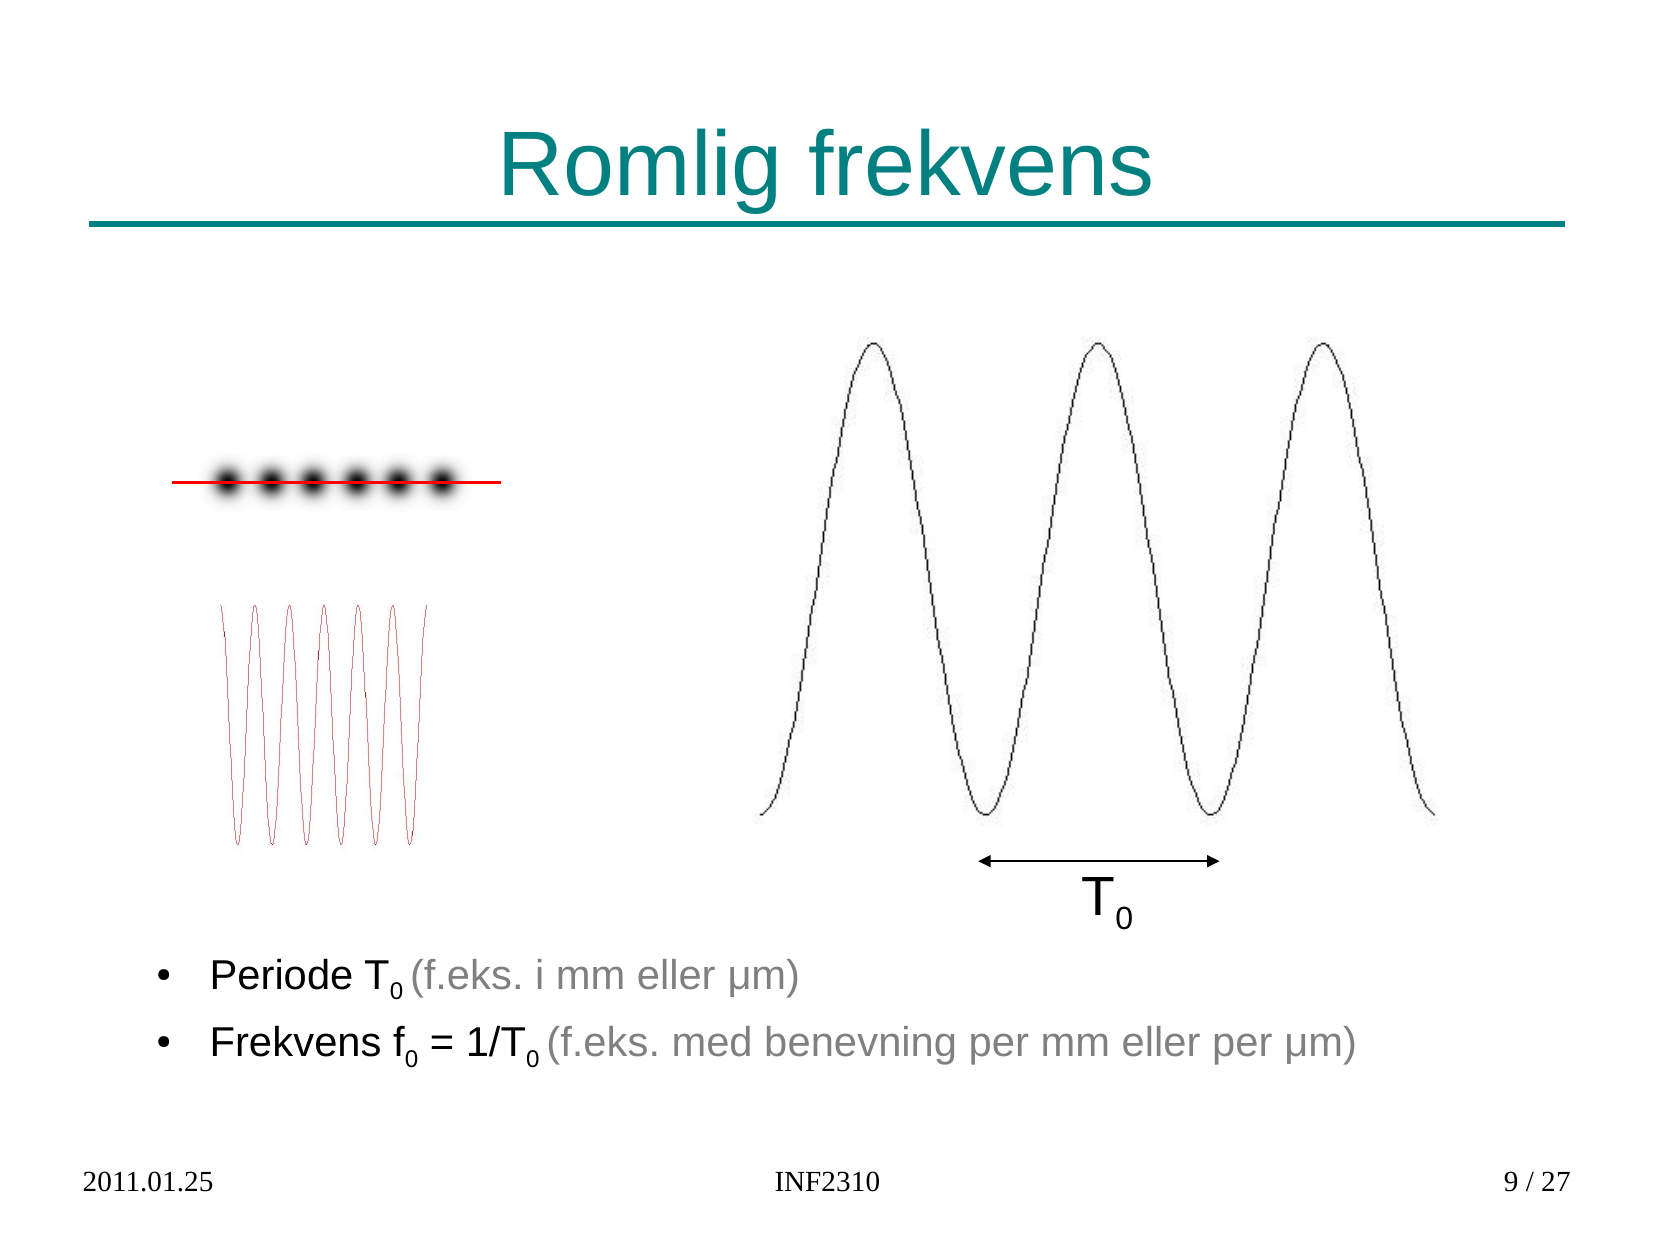

# Romlig frekvens
Periode T0 (f.eks. i mm eller μm)
Frekvens f0 = 1/T0 (f.eks. med benevning per mm eller per μm)
T0
2011.01.25
INF2310
9